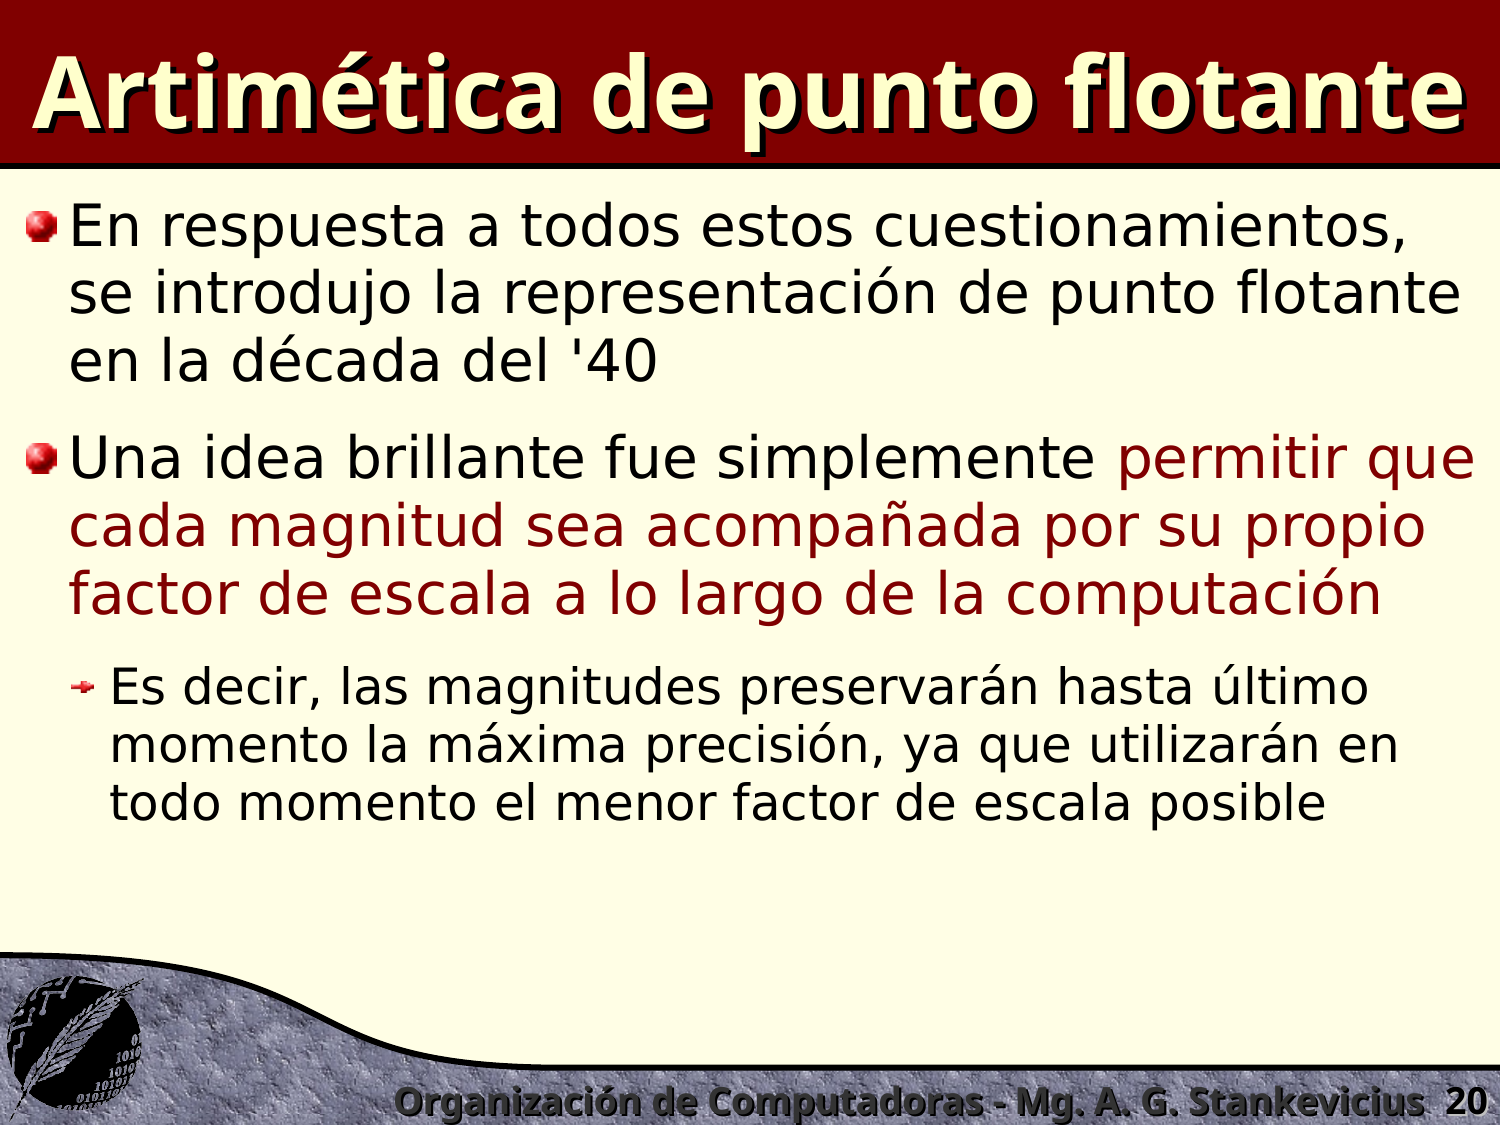

# Artimética de punto flotante
En respuesta a todos estos cuestionamientos, se introdujo la representación de punto flotante
en la década del '40
Una idea brillante fue simplemente permitir que cada magnitud sea acompañada por su propio factor de escala a lo largo de la computación
Es decir, las magnitudes preservarán hasta último momento la máxima precisión, ya que utilizarán en todo momento el menor factor de escala posible
20